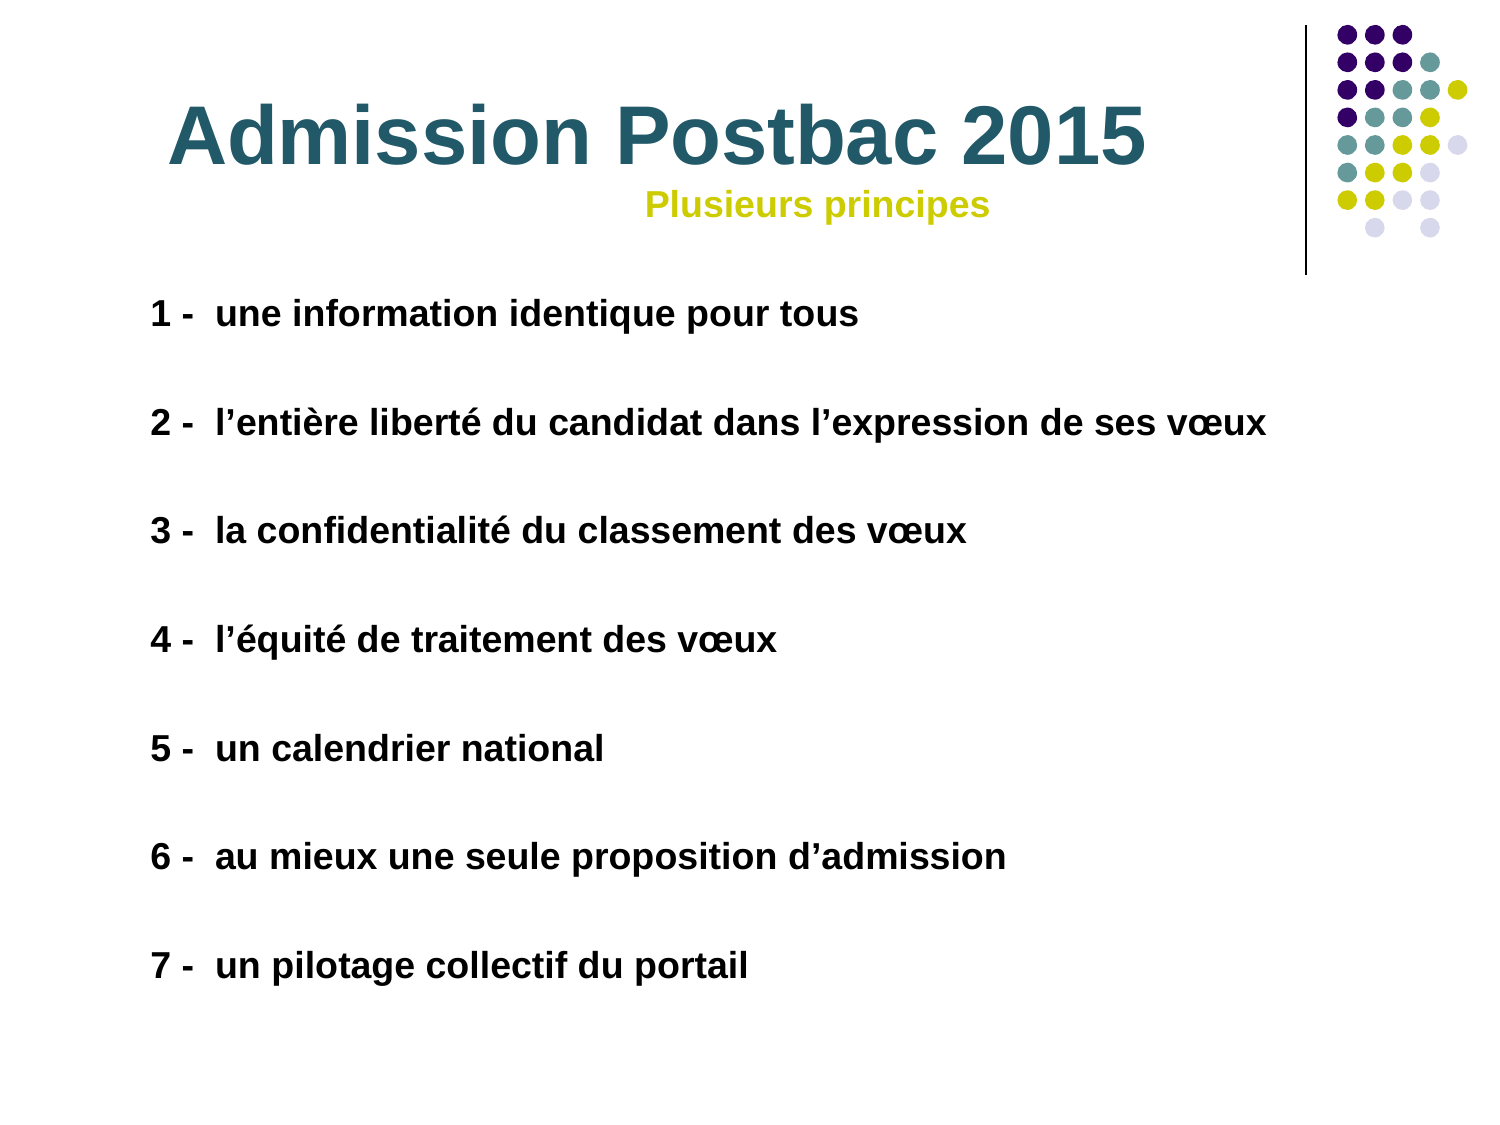

Les principes
Admission Postbac 2015
# Plusieurs principes
1 - une information identique pour tous
2 - l’entière liberté du candidat dans l’expression de ses vœux
3 - la confidentialité du classement des vœux
4 - l’équité de traitement des vœux
5 - un calendrier national
6 - au mieux une seule proposition d’admission
7 - un pilotage collectif du portail